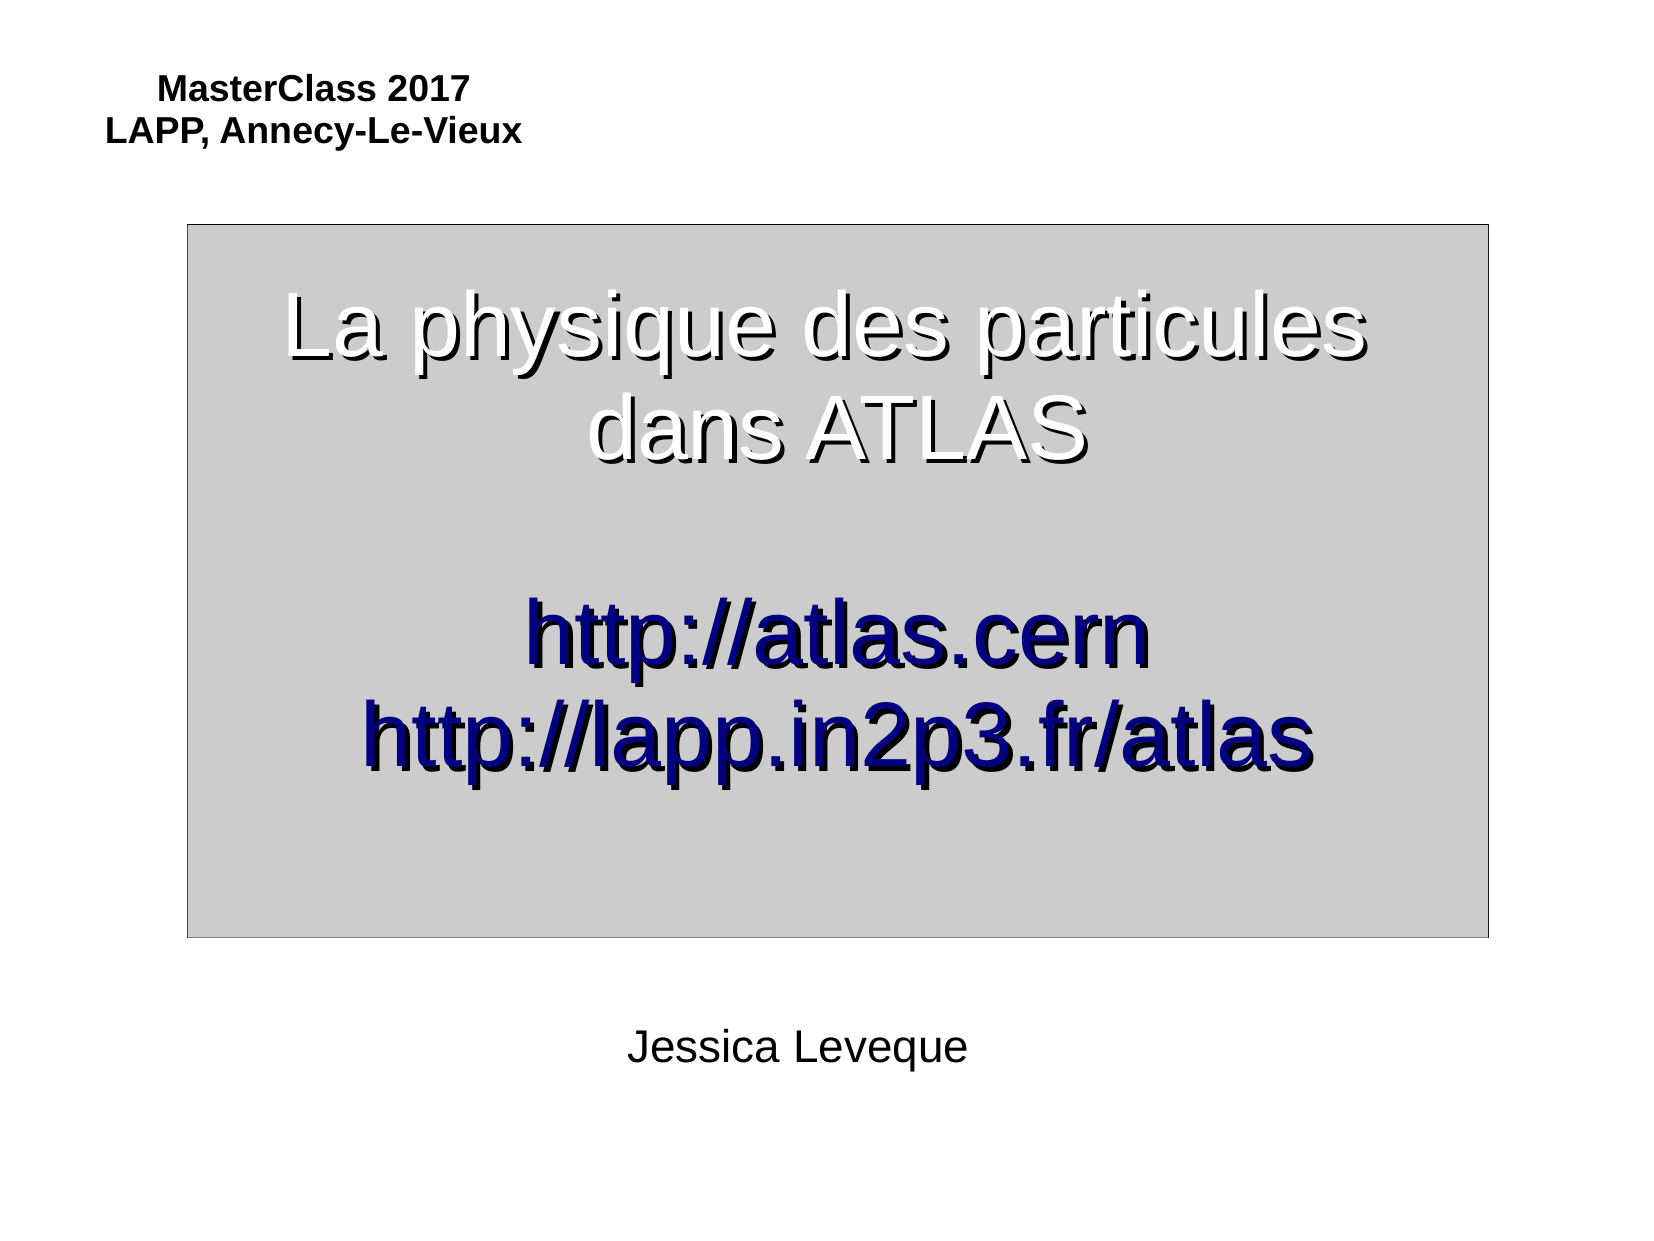

MasterClass 2017
LAPP, Annecy-Le-Vieux
# La physique des particules dans ATLAS http://atlas.cern http://lapp.in2p3.fr/atlas
Jessica Leveque